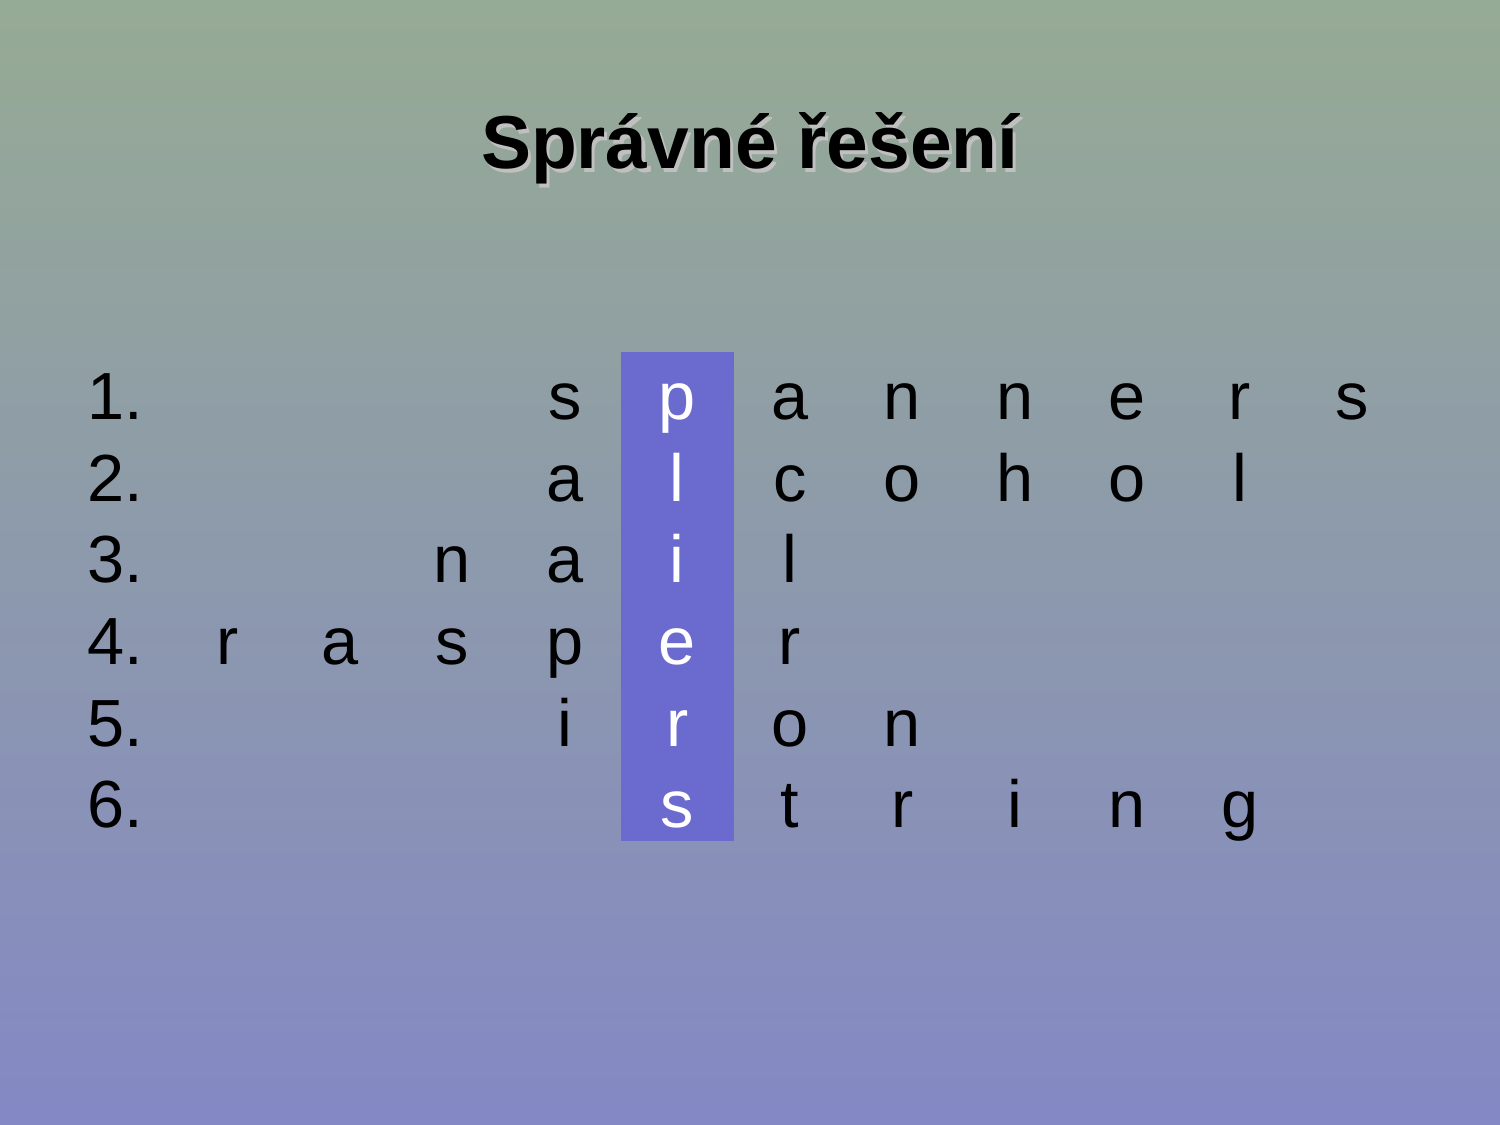

# Správné řešení
| 1. | | | | s | p | a | n | n | e | r | s |
| --- | --- | --- | --- | --- | --- | --- | --- | --- | --- | --- | --- |
| 2. | | | | a | l | c | o | h | o | l | |
| 3. | | | n | a | i | l | | | | | |
| 4. | r | a | s | p | e | r | | | | | |
| 5. | | | | i | r | o | n | | | | |
| 6. | | | | | s | t | r | i | n | g | |